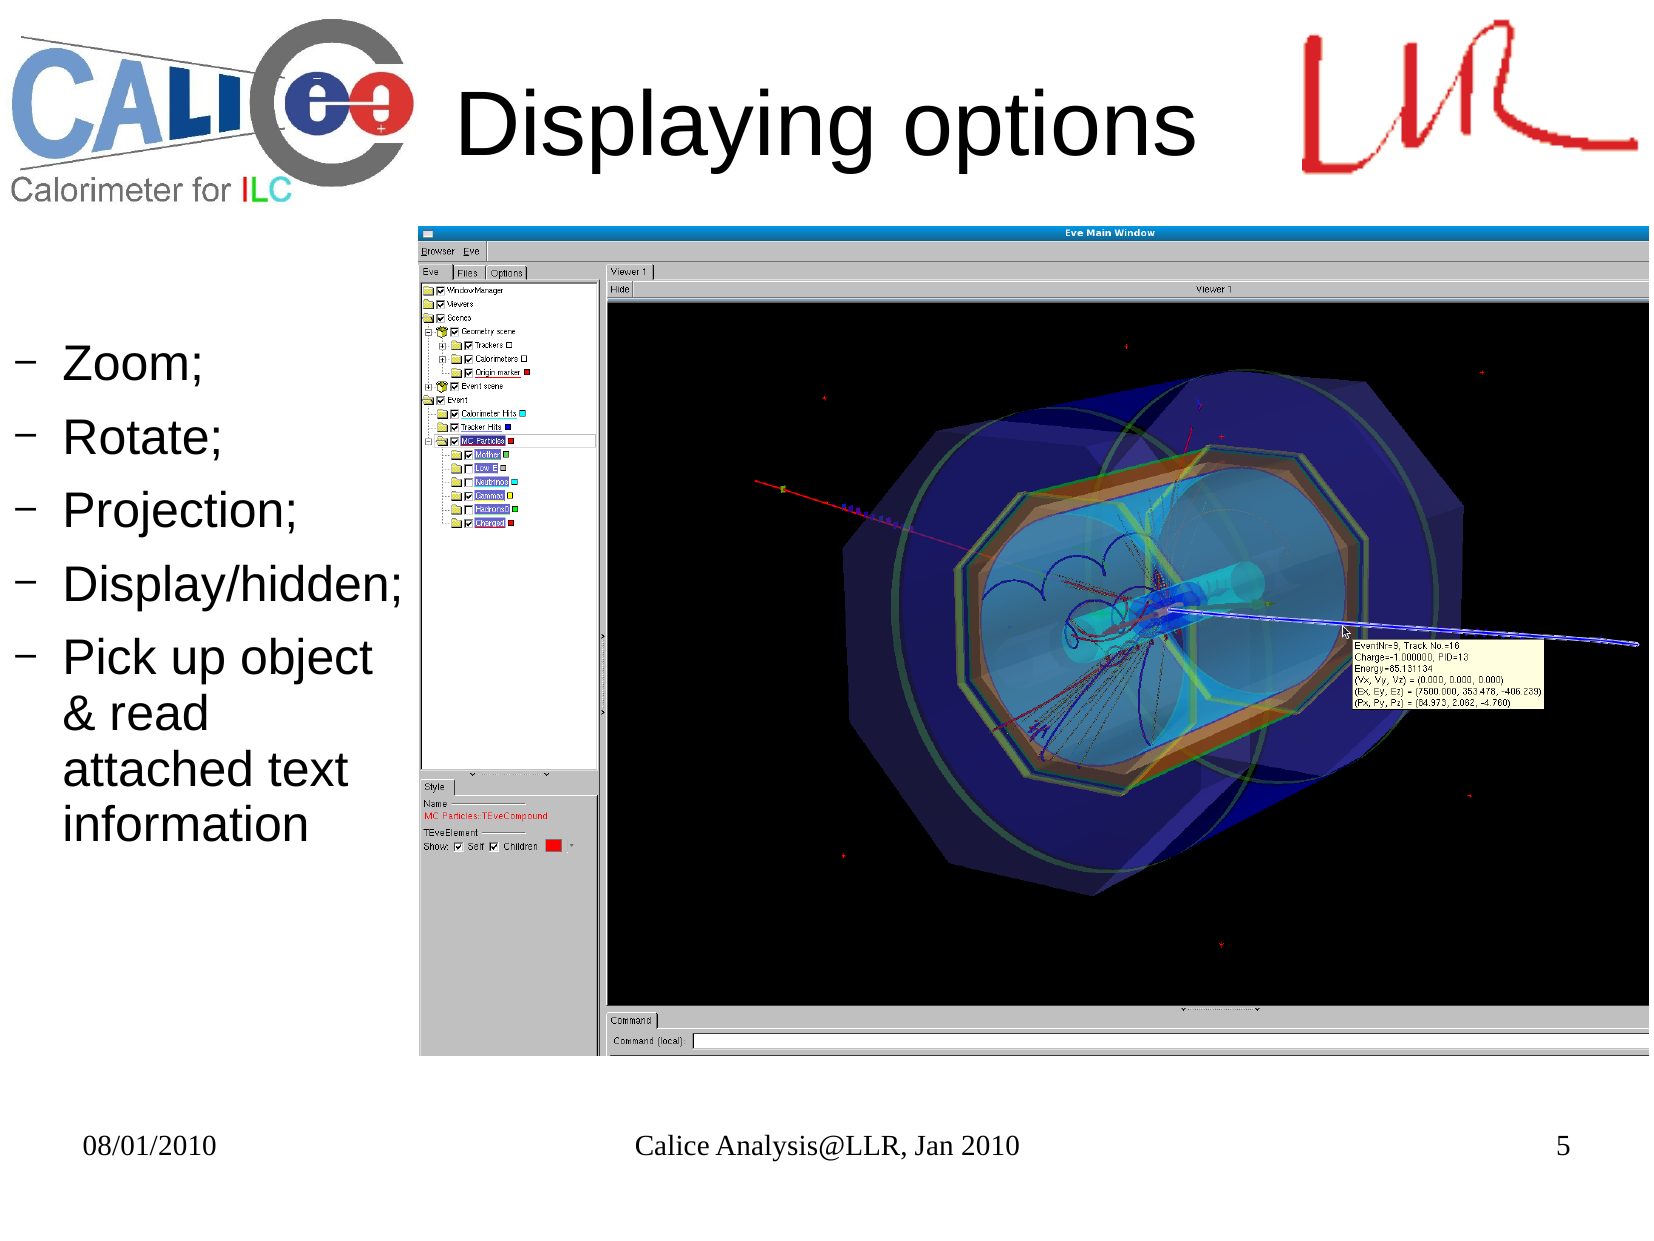

Displaying options
# Zoom;
Rotate;
Projection;
Display/hidden;
Pick up object & read attached text information
08/01/2010
Calice Analysis@LLR, Jan 2010
5